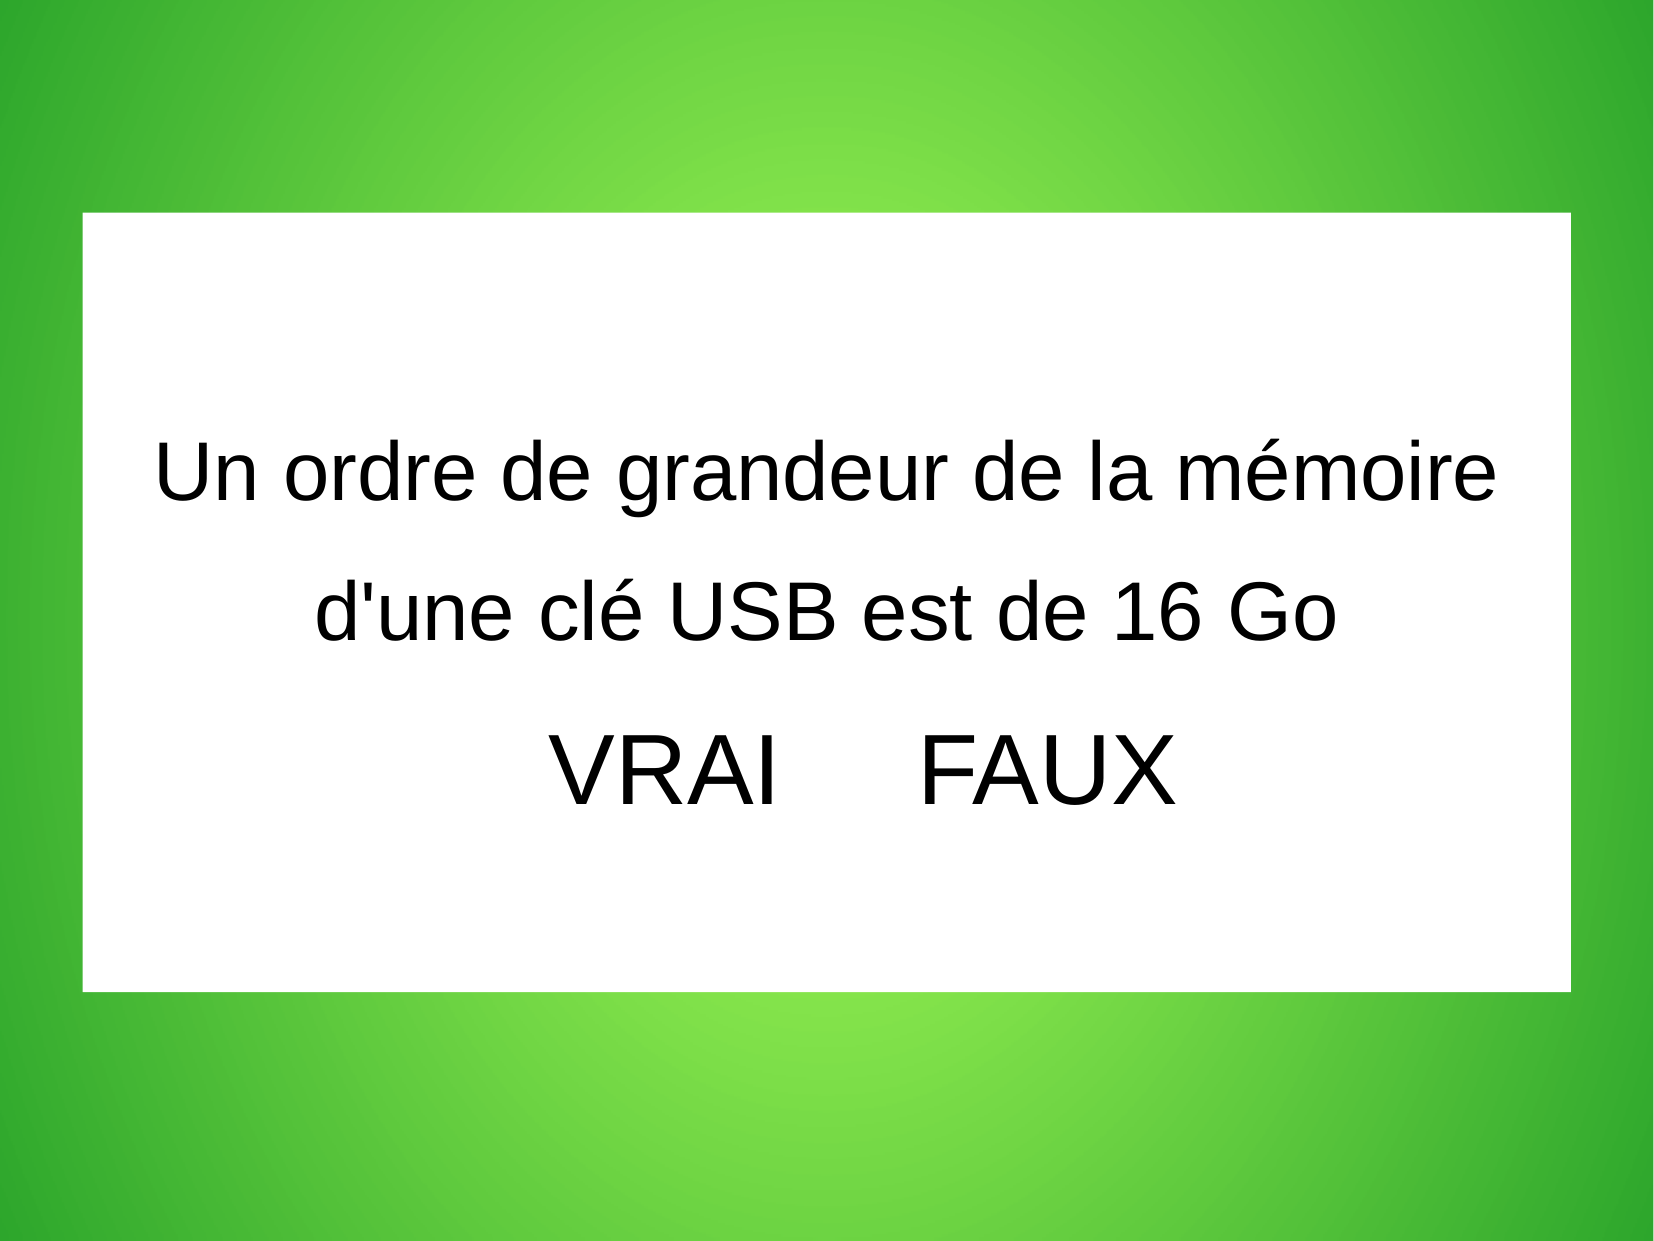

# Un ordre de grandeur de la mémoire d'une clé USB est de 16 Go
	VRAI		FAUX